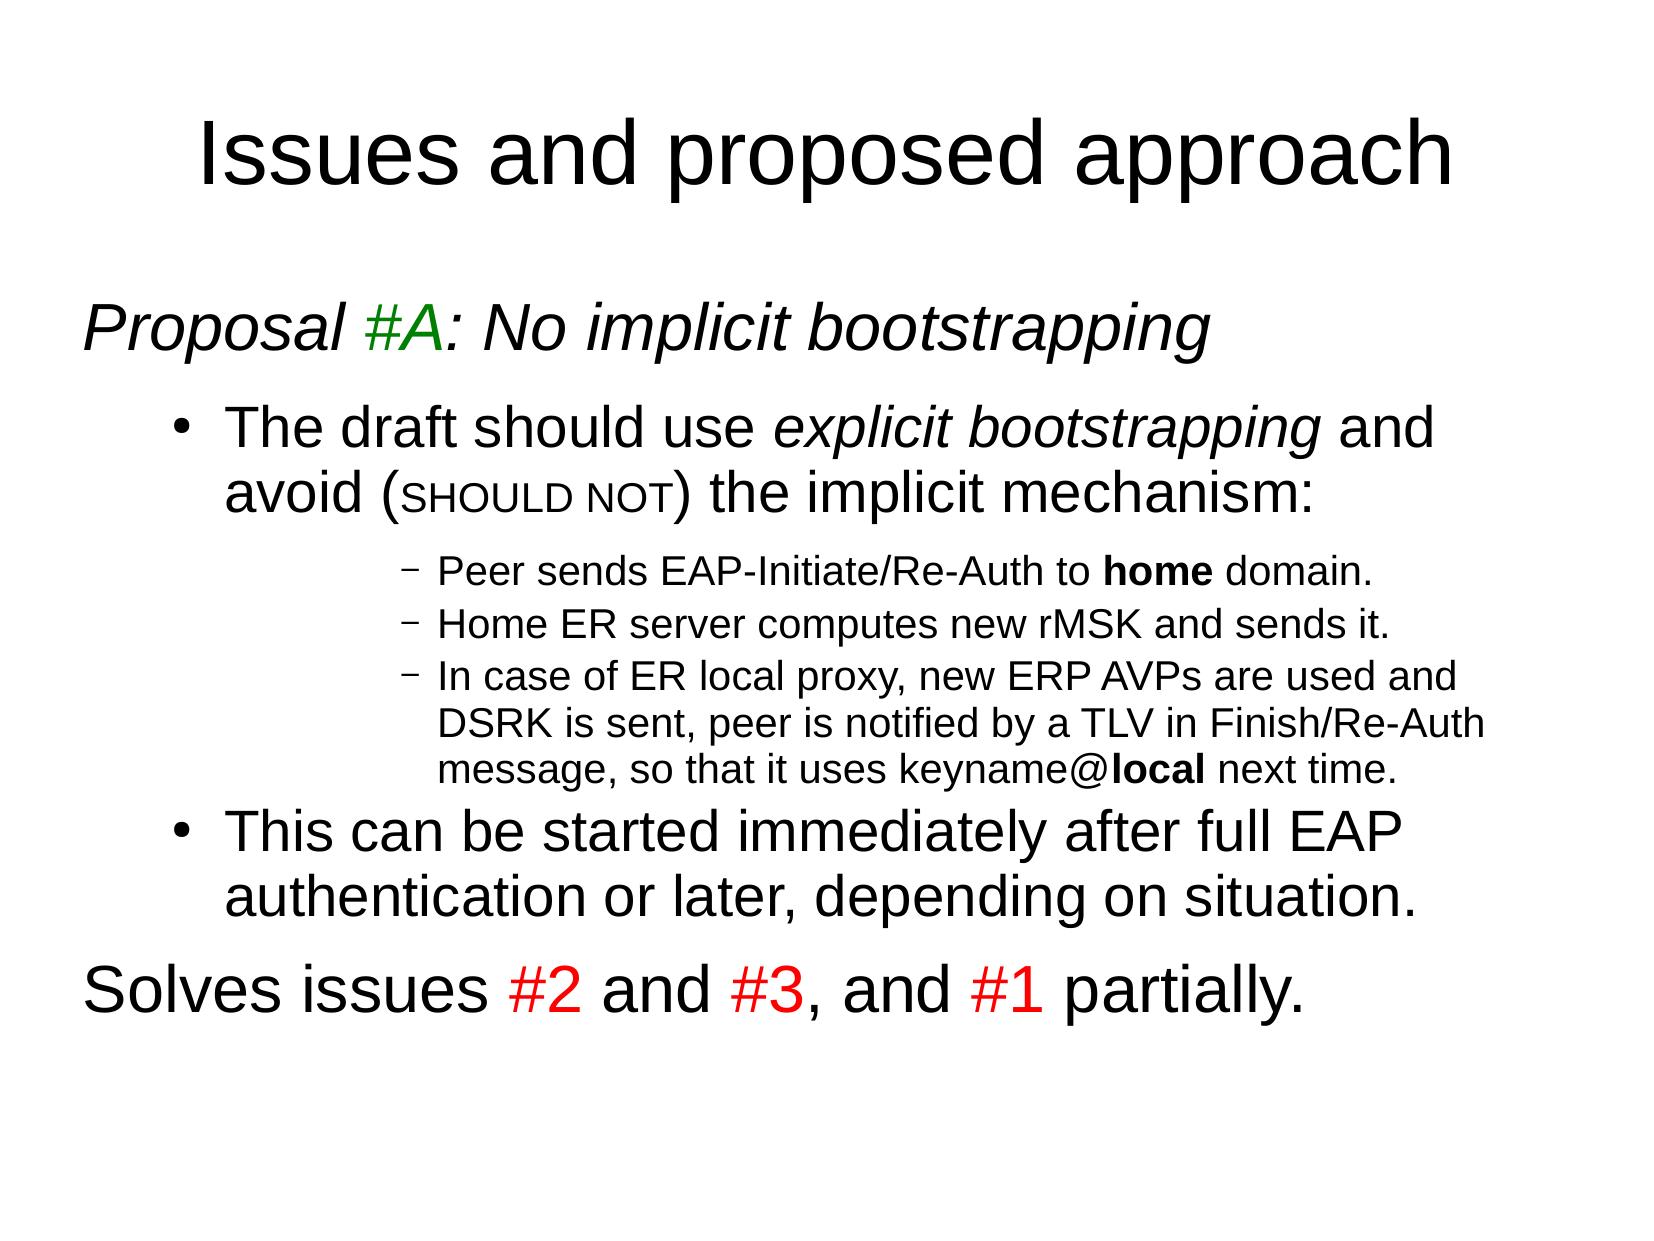

# Issues and proposed approach
Proposal #A: No implicit bootstrapping
The draft should use explicit bootstrapping and avoid (SHOULD NOT) the implicit mechanism:
Peer sends EAP-Initiate/Re-Auth to home domain.
Home ER server computes new rMSK and sends it.
In case of ER local proxy, new ERP AVPs are used and DSRK is sent, peer is notified by a TLV in Finish/Re-Auth message, so that it uses keyname@local next time.
This can be started immediately after full EAP authentication or later, depending on situation.
Solves issues #2 and #3, and #1 partially.